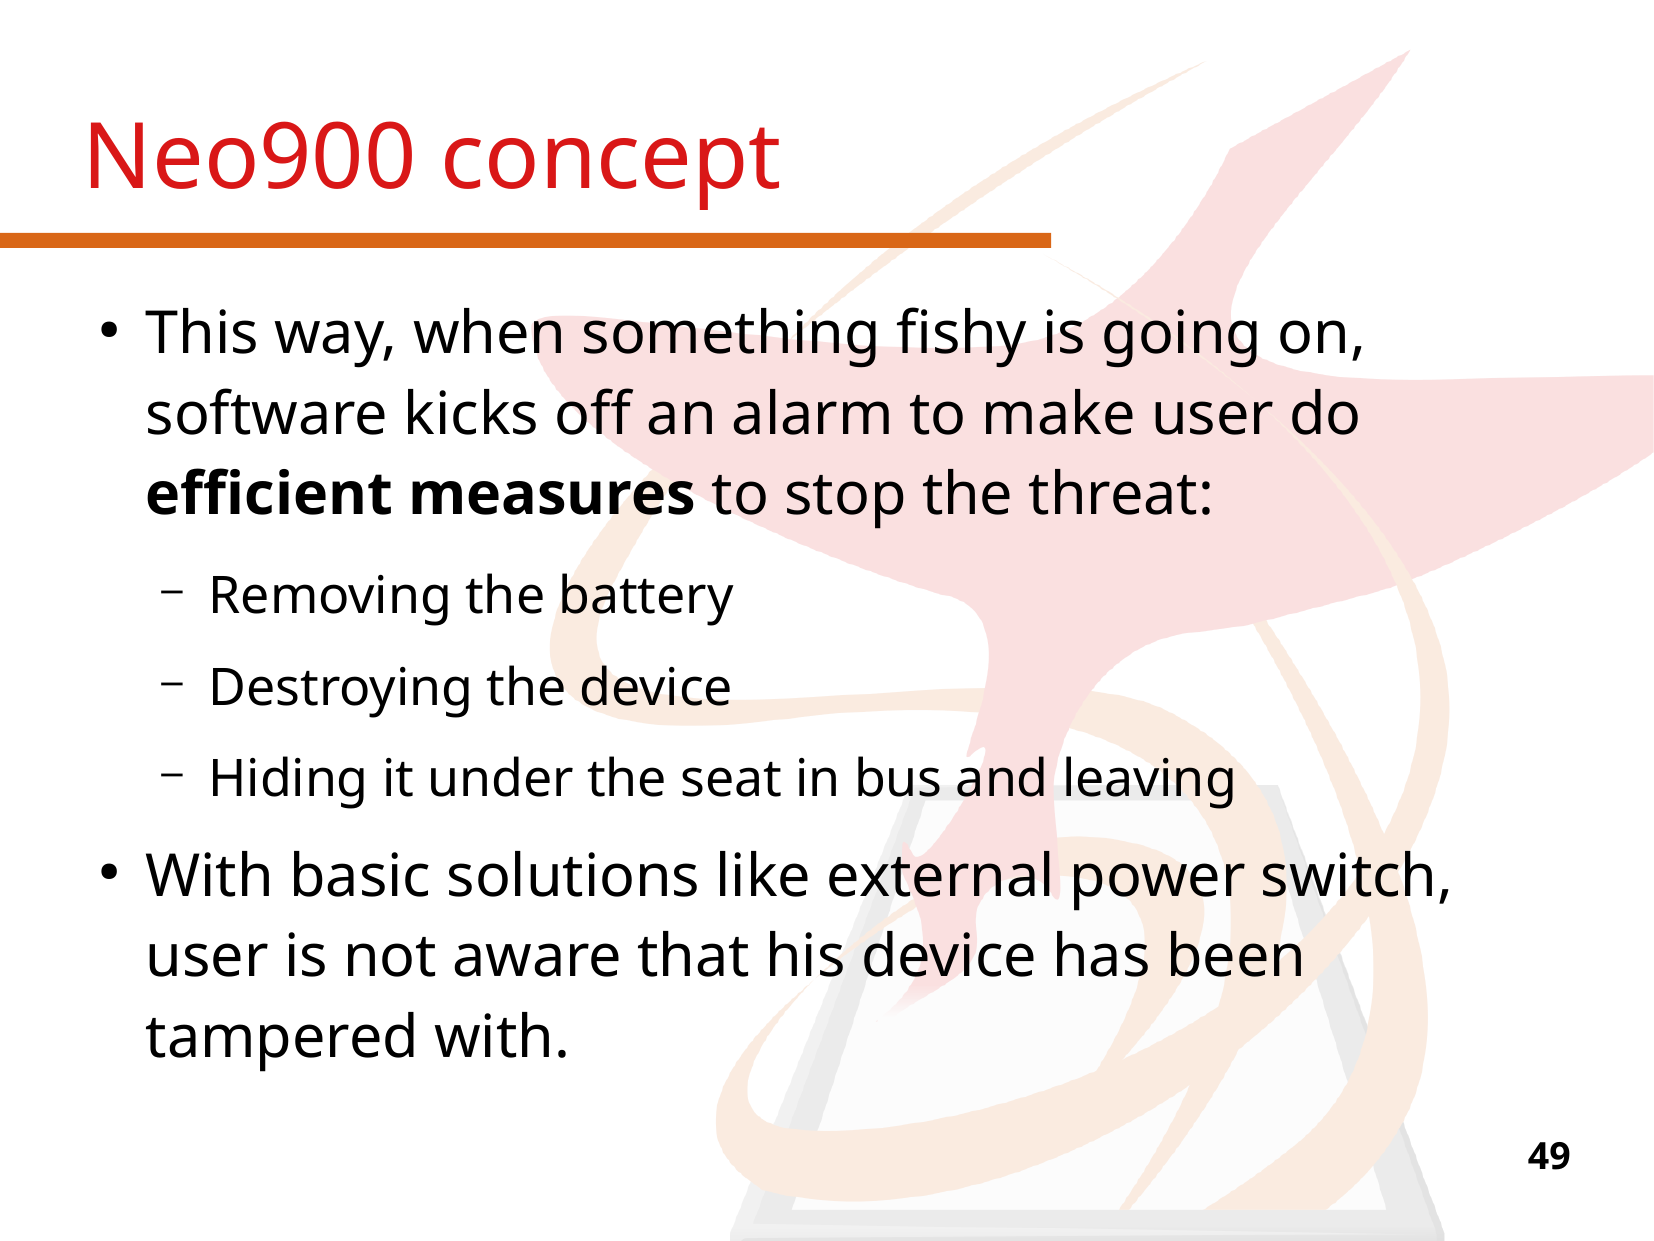

# Neo900 concept
This way, when something fishy is going on, software kicks off an alarm to make user do efficient measures to stop the threat:
Removing the battery
Destroying the device
Hiding it under the seat in bus and leaving
With basic solutions like external power switch, user is not aware that his device has been tampered with.
49